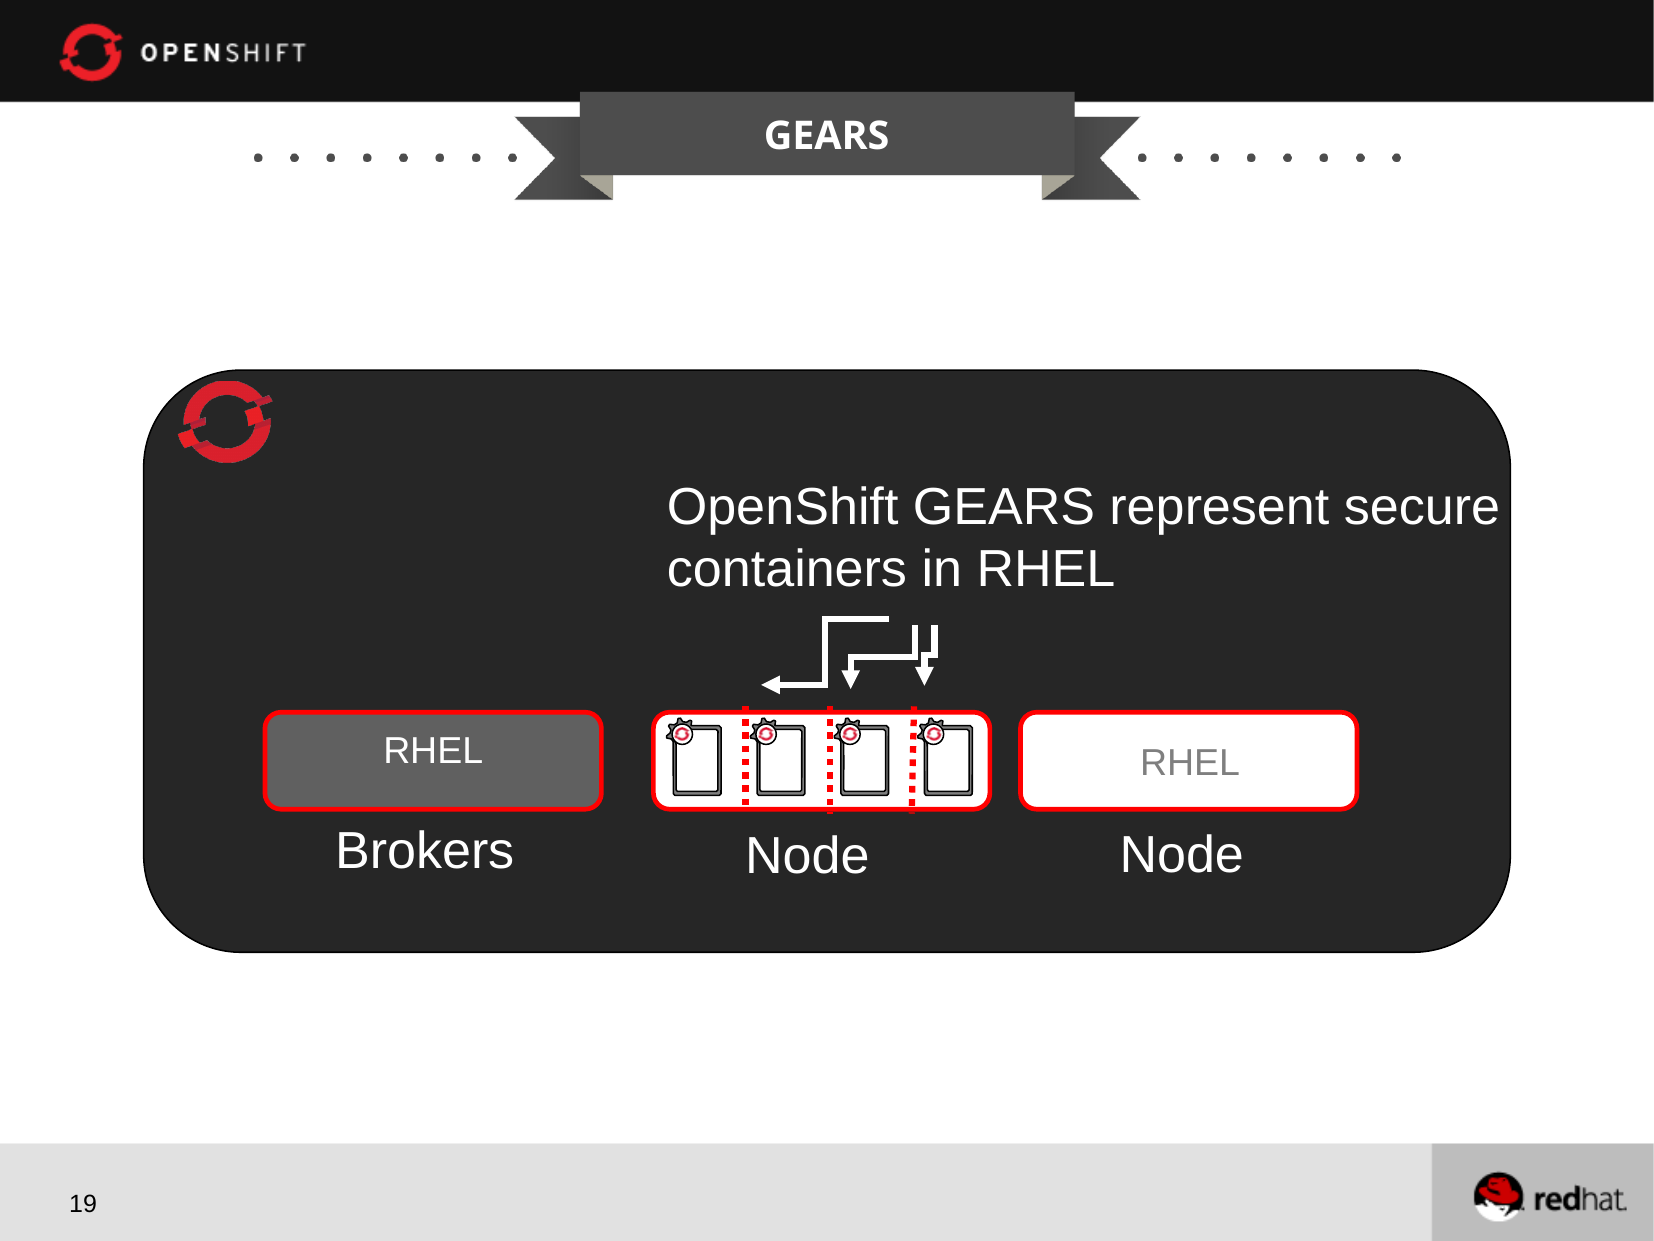

GEARS
OpenShift GEARS represent secure containers in RHEL
RHEL
RHEL
Brokers
Node
Node